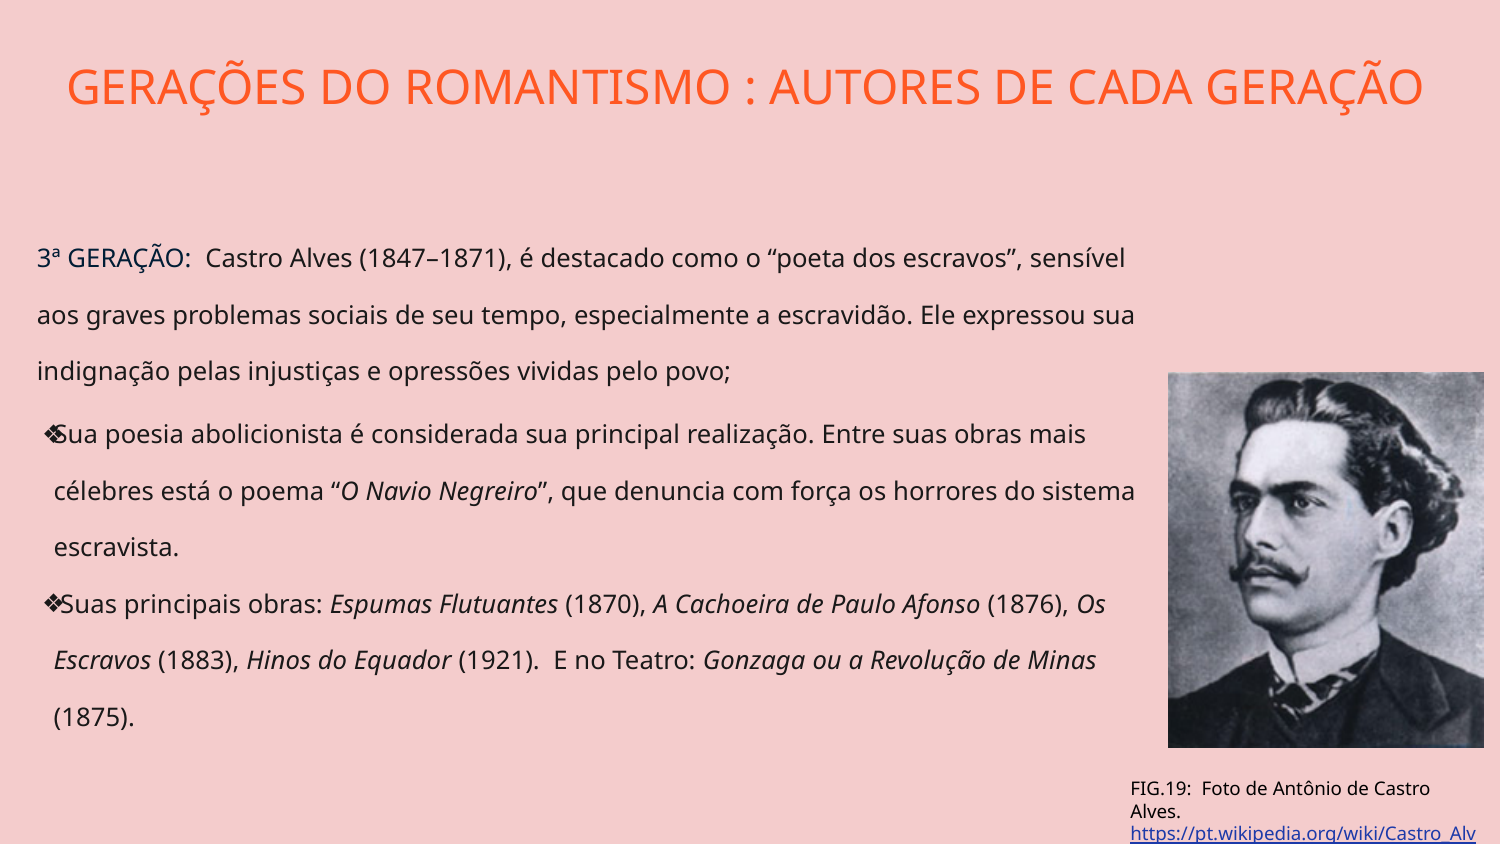

# GERAÇÕES DO ROMANTISMO : AUTORES DE CADA GERAÇÃO
3ª GERAÇÃO: Castro Alves (1847–1871), é destacado como o “poeta dos escravos”, sensível aos graves problemas sociais de seu tempo, especialmente a escravidão. Ele expressou sua indignação pelas injustiças e opressões vividas pelo povo;
Sua poesia abolicionista é considerada sua principal realização. Entre suas obras mais célebres está o poema “O Navio Negreiro”, que denuncia com força os horrores do sistema escravista.
 Suas principais obras: Espumas Flutuantes (1870), A Cachoeira de Paulo Afonso (1876), Os Escravos (1883), Hinos do Equador (1921). E no Teatro: Gonzaga ou a Revolução de Minas (1875).
FIG.19: Foto de Antônio de Castro Alves. https://pt.wikipedia.org/wiki/Castro_Alves